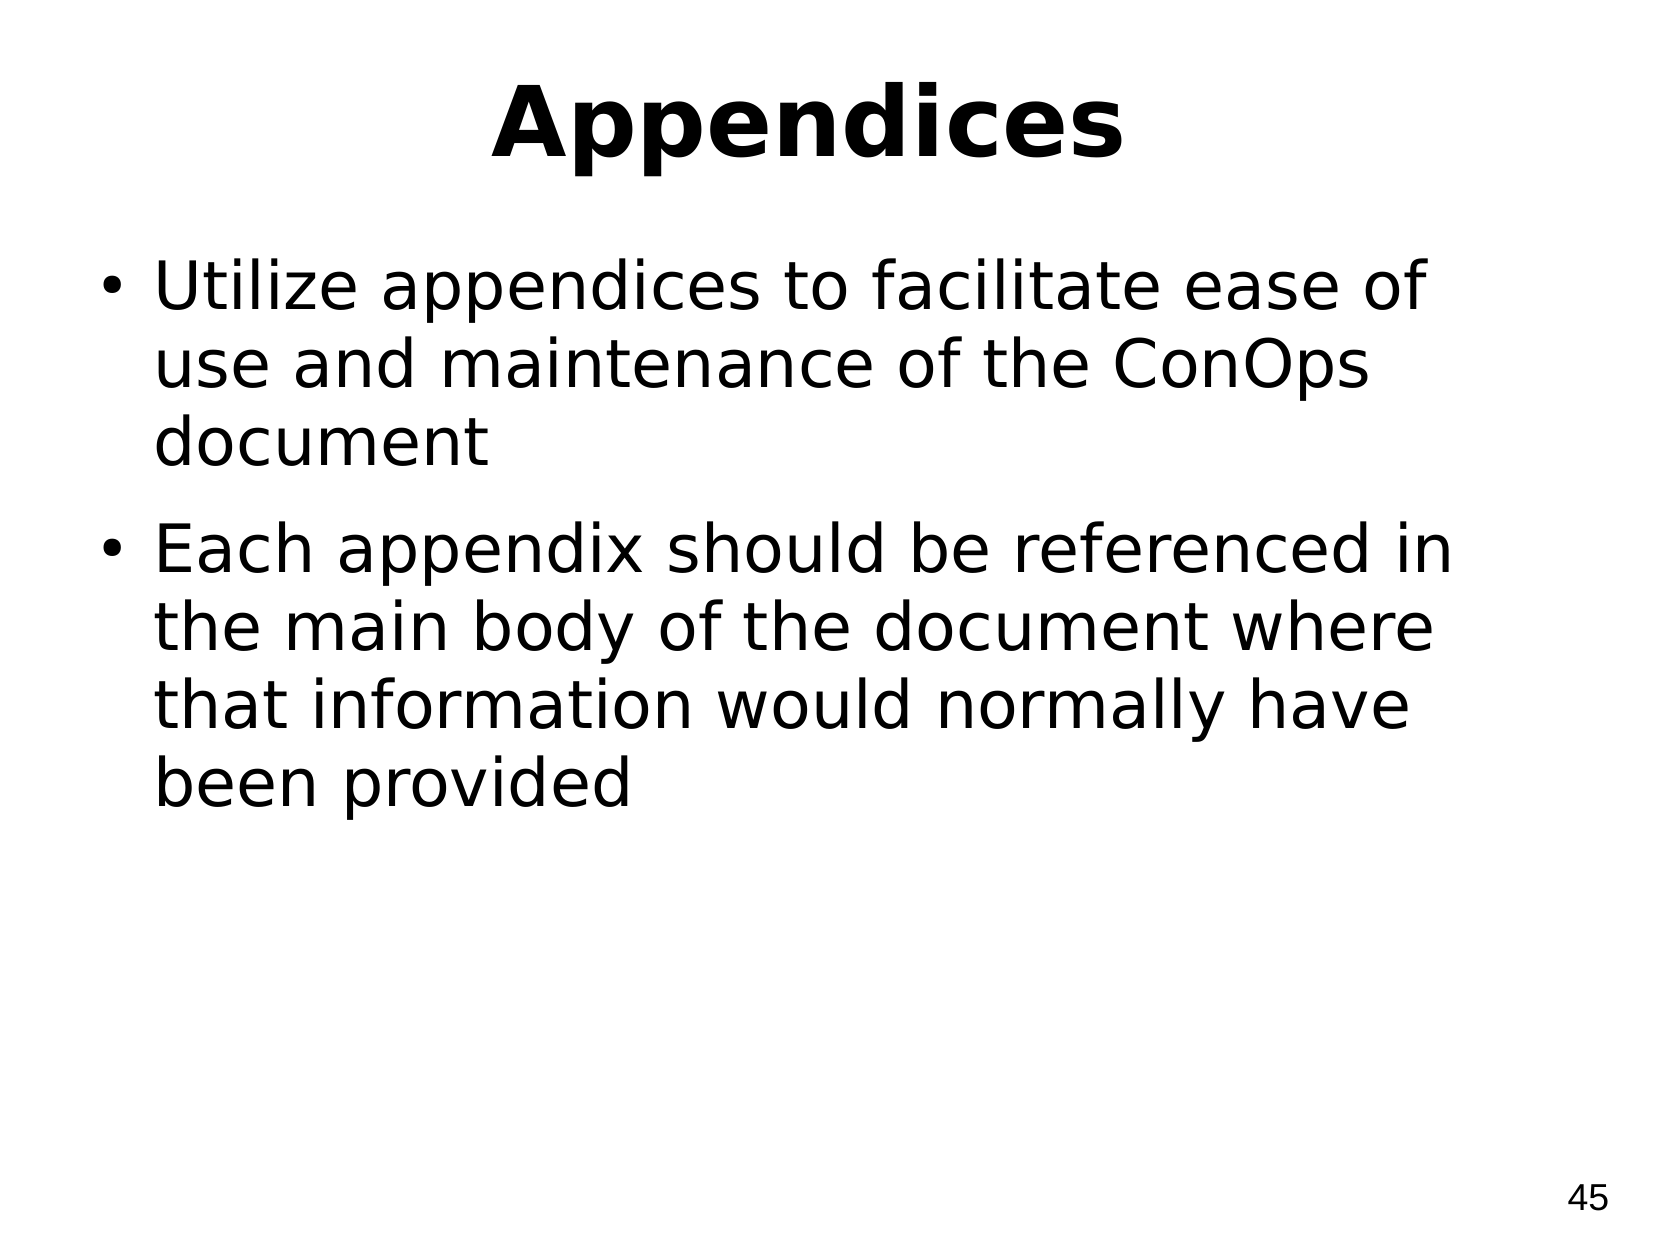

# Appendices
Utilize appendices to facilitate ease of use and maintenance of the ConOps document
Each appendix should be referenced in the main body of the document where that information would normally have been provided